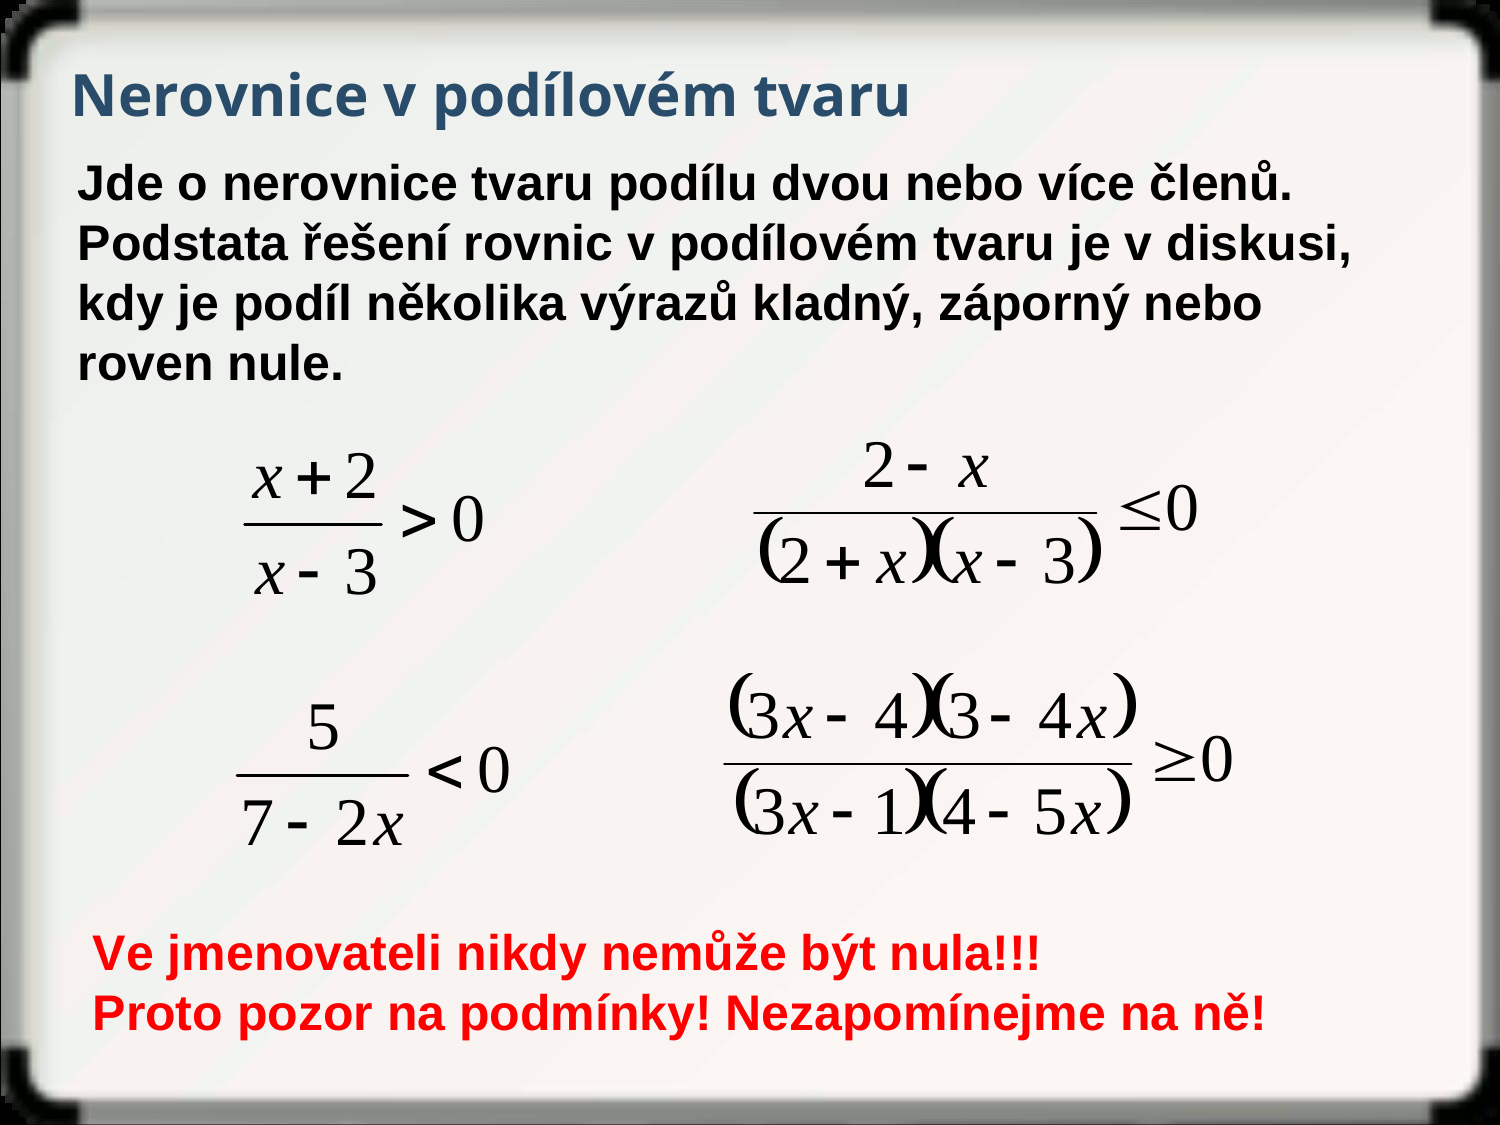

Nerovnice v podílovém tvaru
Jde o nerovnice tvaru podílu dvou nebo více členů. Podstata řešení rovnic v podílovém tvaru je v diskusi, kdy je podíl několika výrazů kladný, záporný nebo roven nule.
Ve jmenovateli nikdy nemůže být nula!!!
Proto pozor na podmínky! Nezapomínejme na ně!